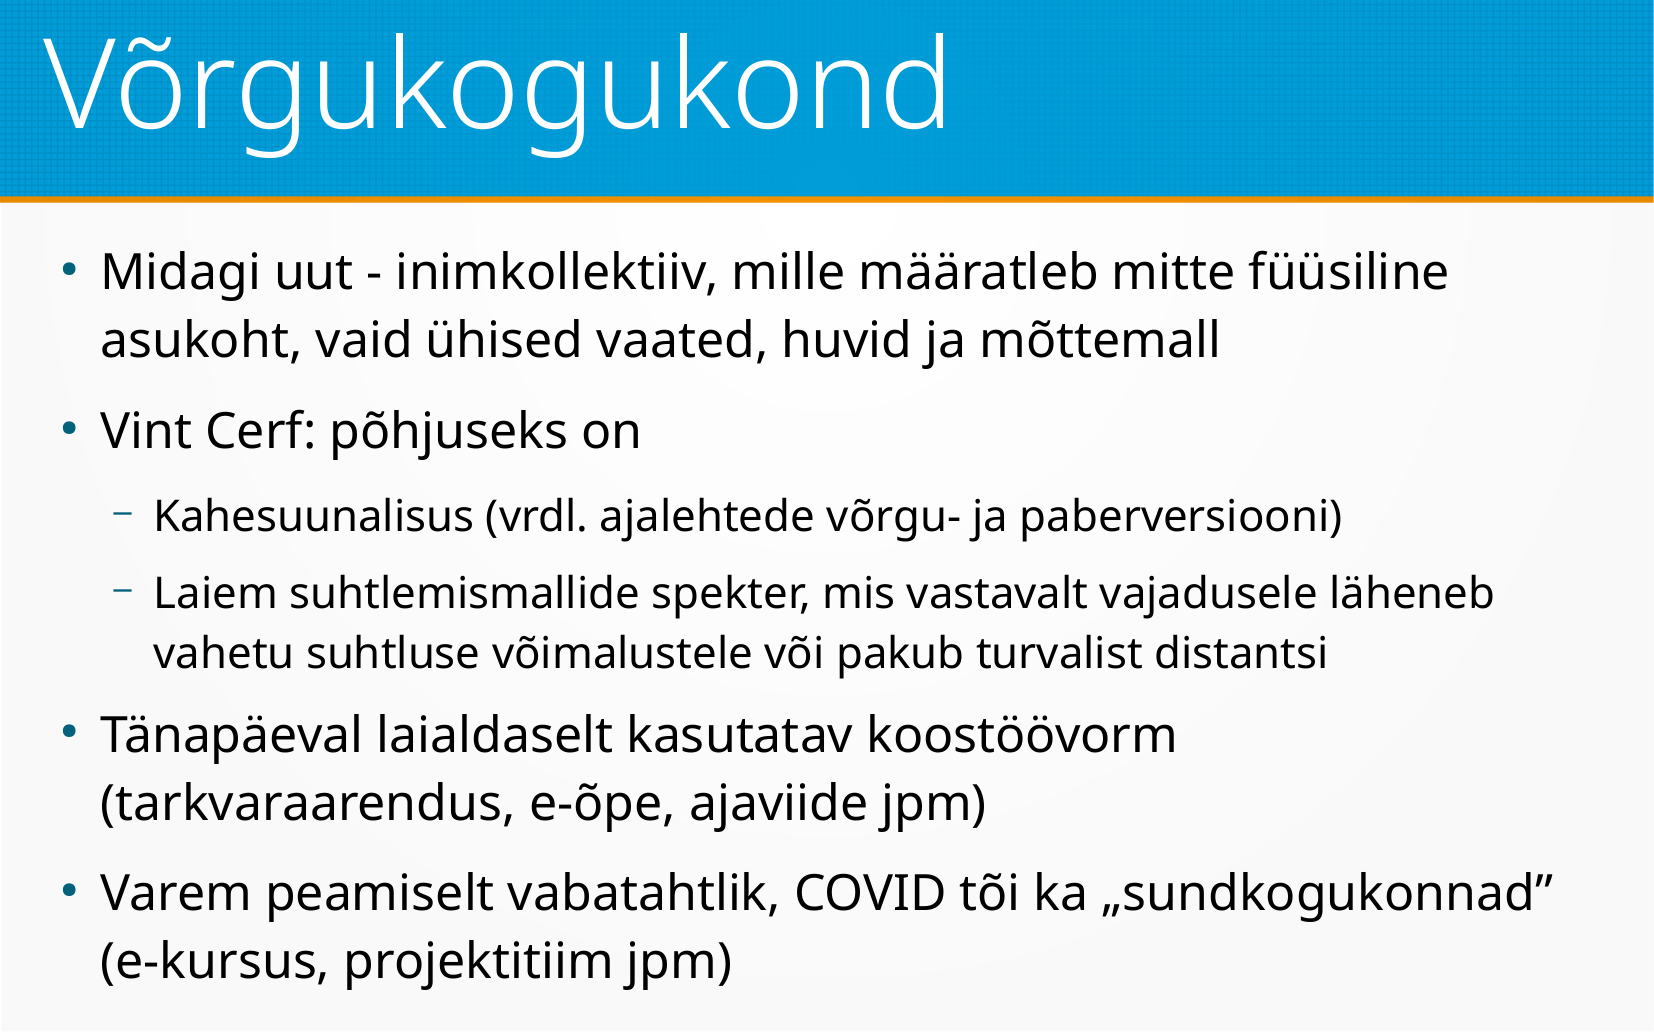

# Võrgukogukond
Midagi uut - inimkollektiiv, mille määratleb mitte füüsiline asukoht, vaid ühised vaated, huvid ja mõttemall
Vint Cerf: põhjuseks on
Kahesuunalisus (vrdl. ajalehtede võrgu- ja paberversiooni)
Laiem suhtlemismallide spekter, mis vastavalt vajadusele läheneb vahetu suhtluse võimalustele või pakub turvalist distantsi
Tänapäeval laialdaselt kasutatav koostöövorm (tarkvaraarendus, e-õpe, ajaviide jpm)
Varem peamiselt vabatahtlik, COVID tõi ka „sundkogukonnad” (e-kursus, projektitiim jpm)